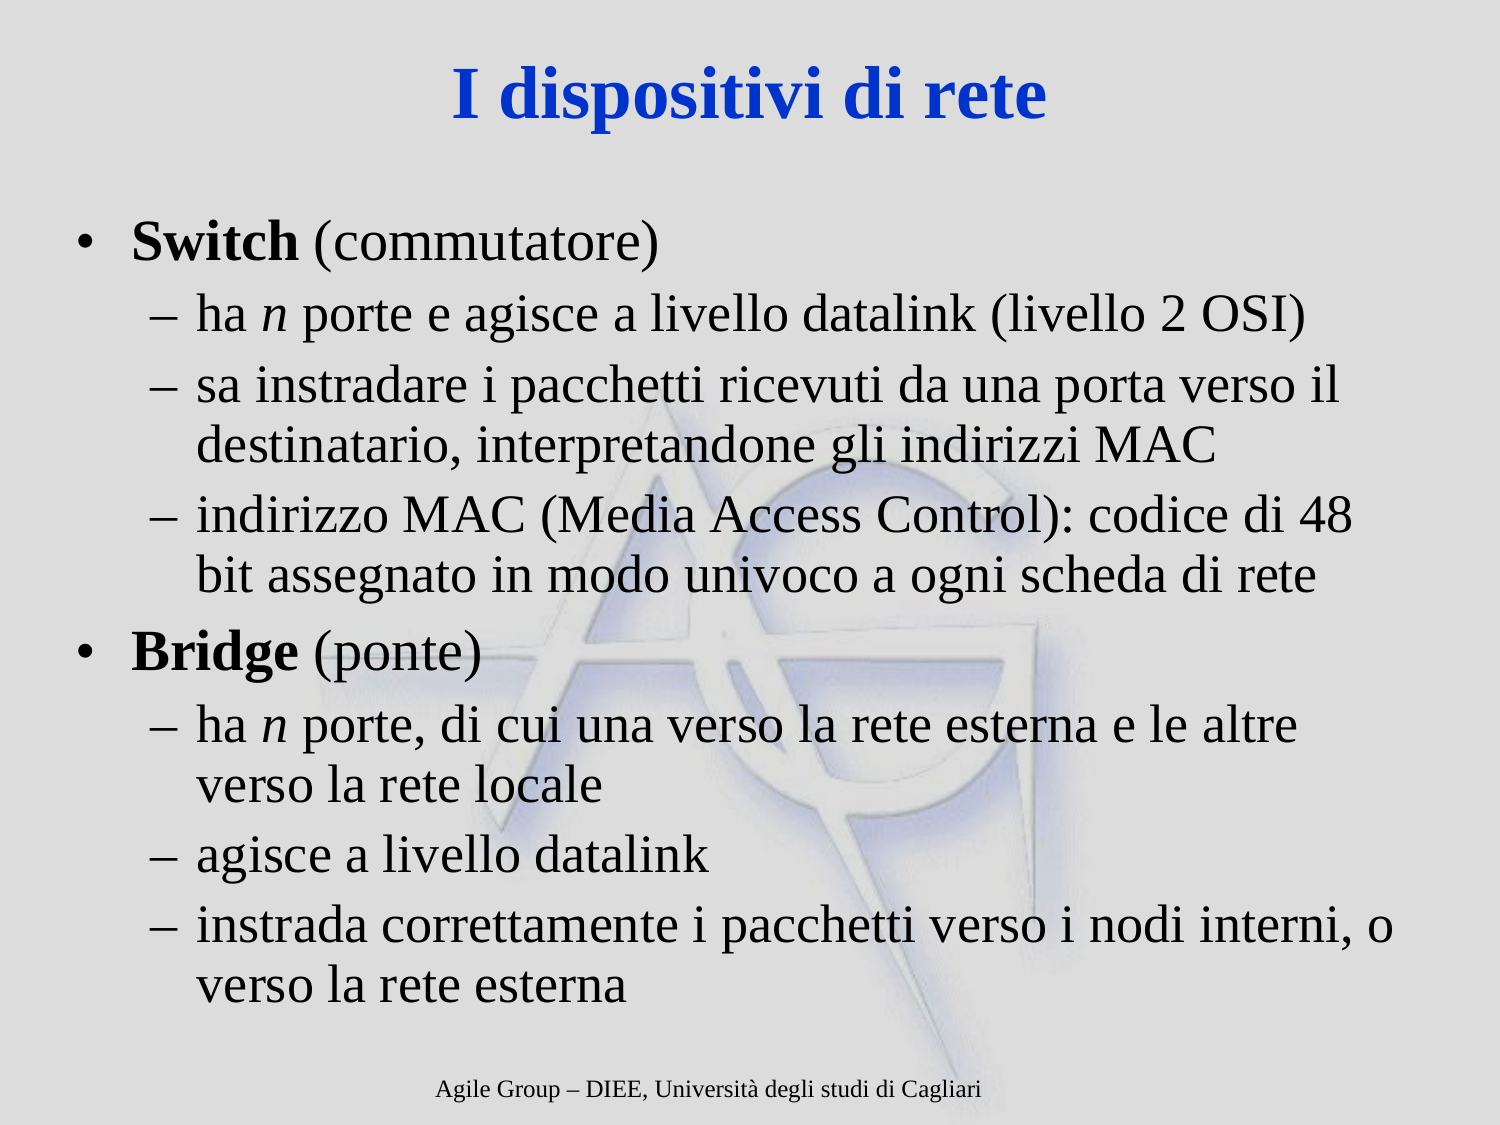

# I dispositivi di rete
Switch (commutatore)
ha n porte e agisce a livello datalink (livello 2 OSI)
sa instradare i pacchetti ricevuti da una porta verso il destinatario, interpretandone gli indirizzi MAC
indirizzo MAC (Media Access Control): codice di 48 bit assegnato in modo univoco a ogni scheda di rete
Bridge (ponte)
ha n porte, di cui una verso la rete esterna e le altre verso la rete locale
agisce a livello datalink
instrada correttamente i pacchetti verso i nodi interni, o verso la rete esterna